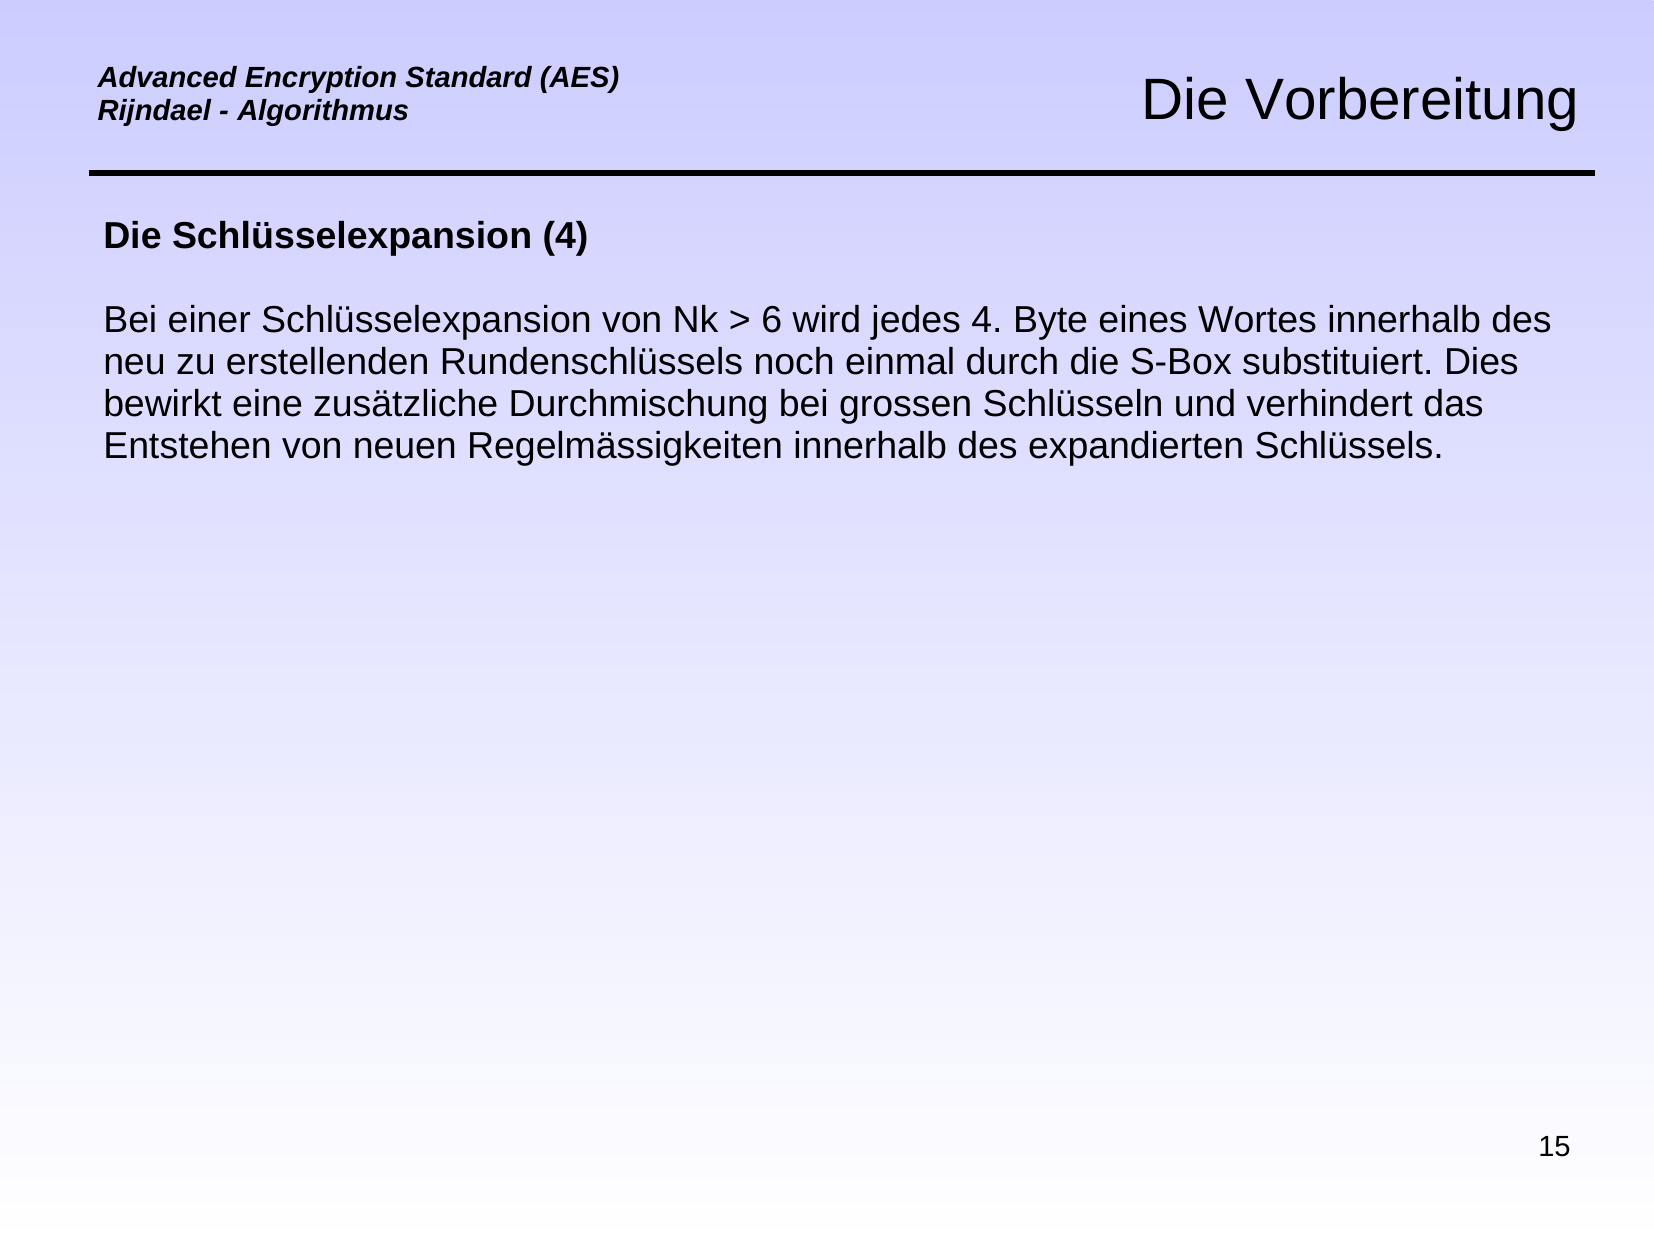

Advanced Encryption Standard (AES)
Rijndael - Algorithmus
Die Vorbereitung
Die Schlüsselexpansion (4)
Bei einer Schlüsselexpansion von Nk > 6 wird jedes 4. Byte eines Wortes innerhalb des neu zu erstellenden Rundenschlüssels noch einmal durch die S-Box substituiert. Dies bewirkt eine zusätzliche Durchmischung bei grossen Schlüsseln und verhindert das Entstehen von neuen Regelmässigkeiten innerhalb des expandierten Schlüssels.
15